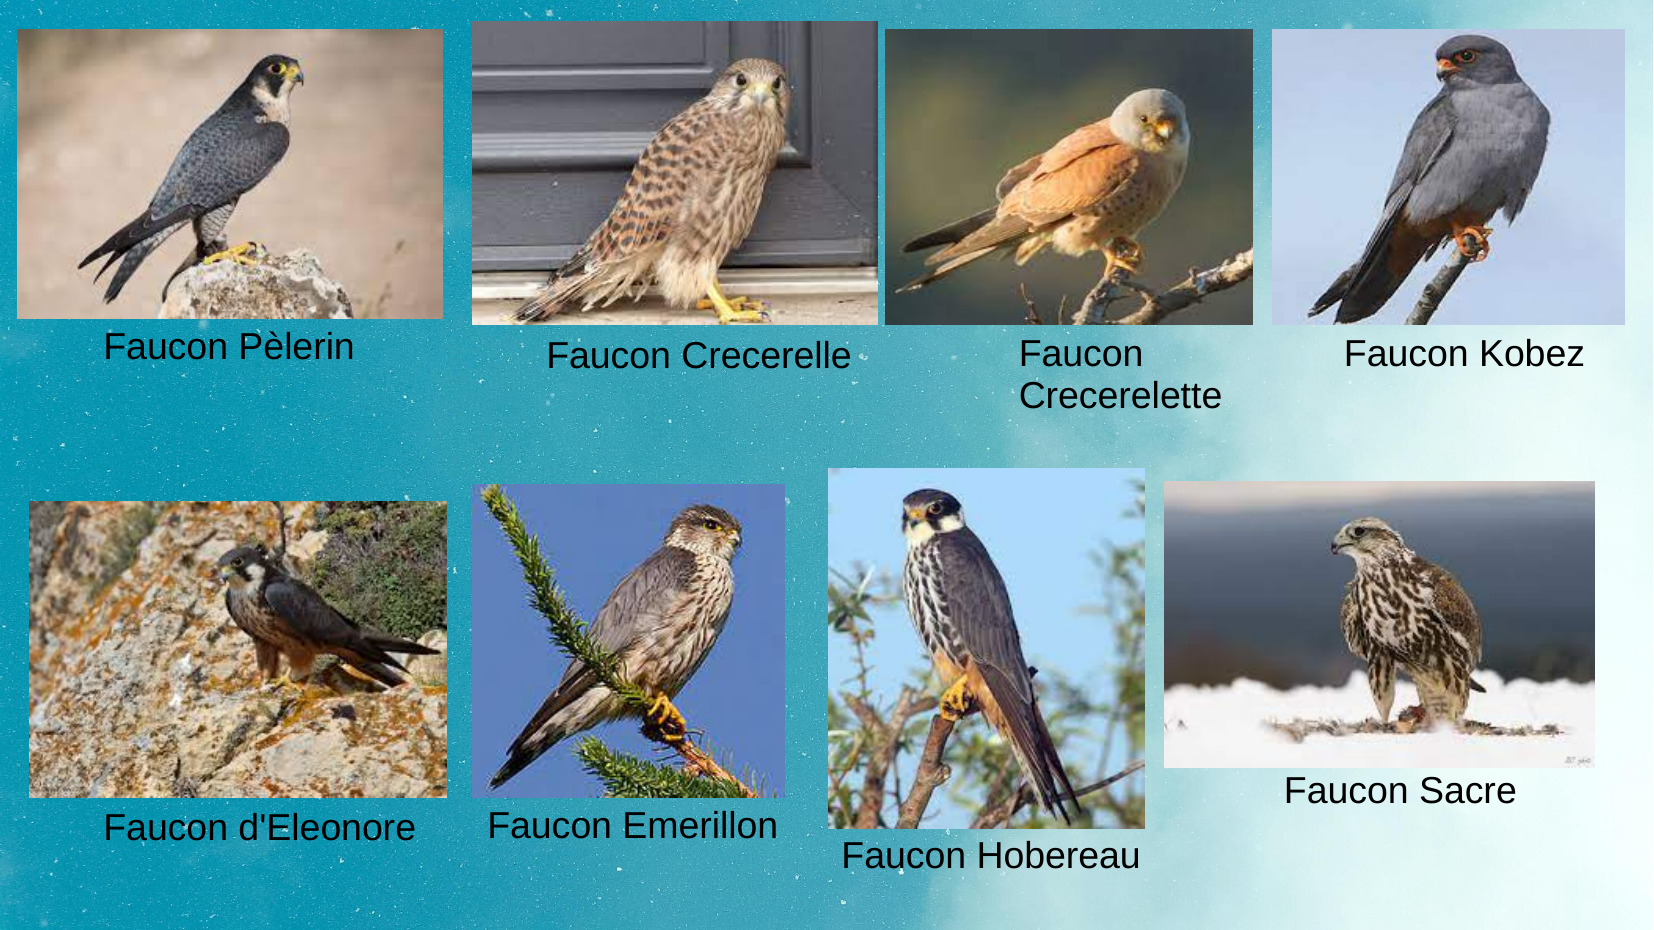

Faucon Pèlerin
Faucon Crecerelette
Faucon Kobez
Faucon Crecerelle
Faucon Sacre
Faucon Emerillon
Faucon d'Eleonore
Faucon Hobereau